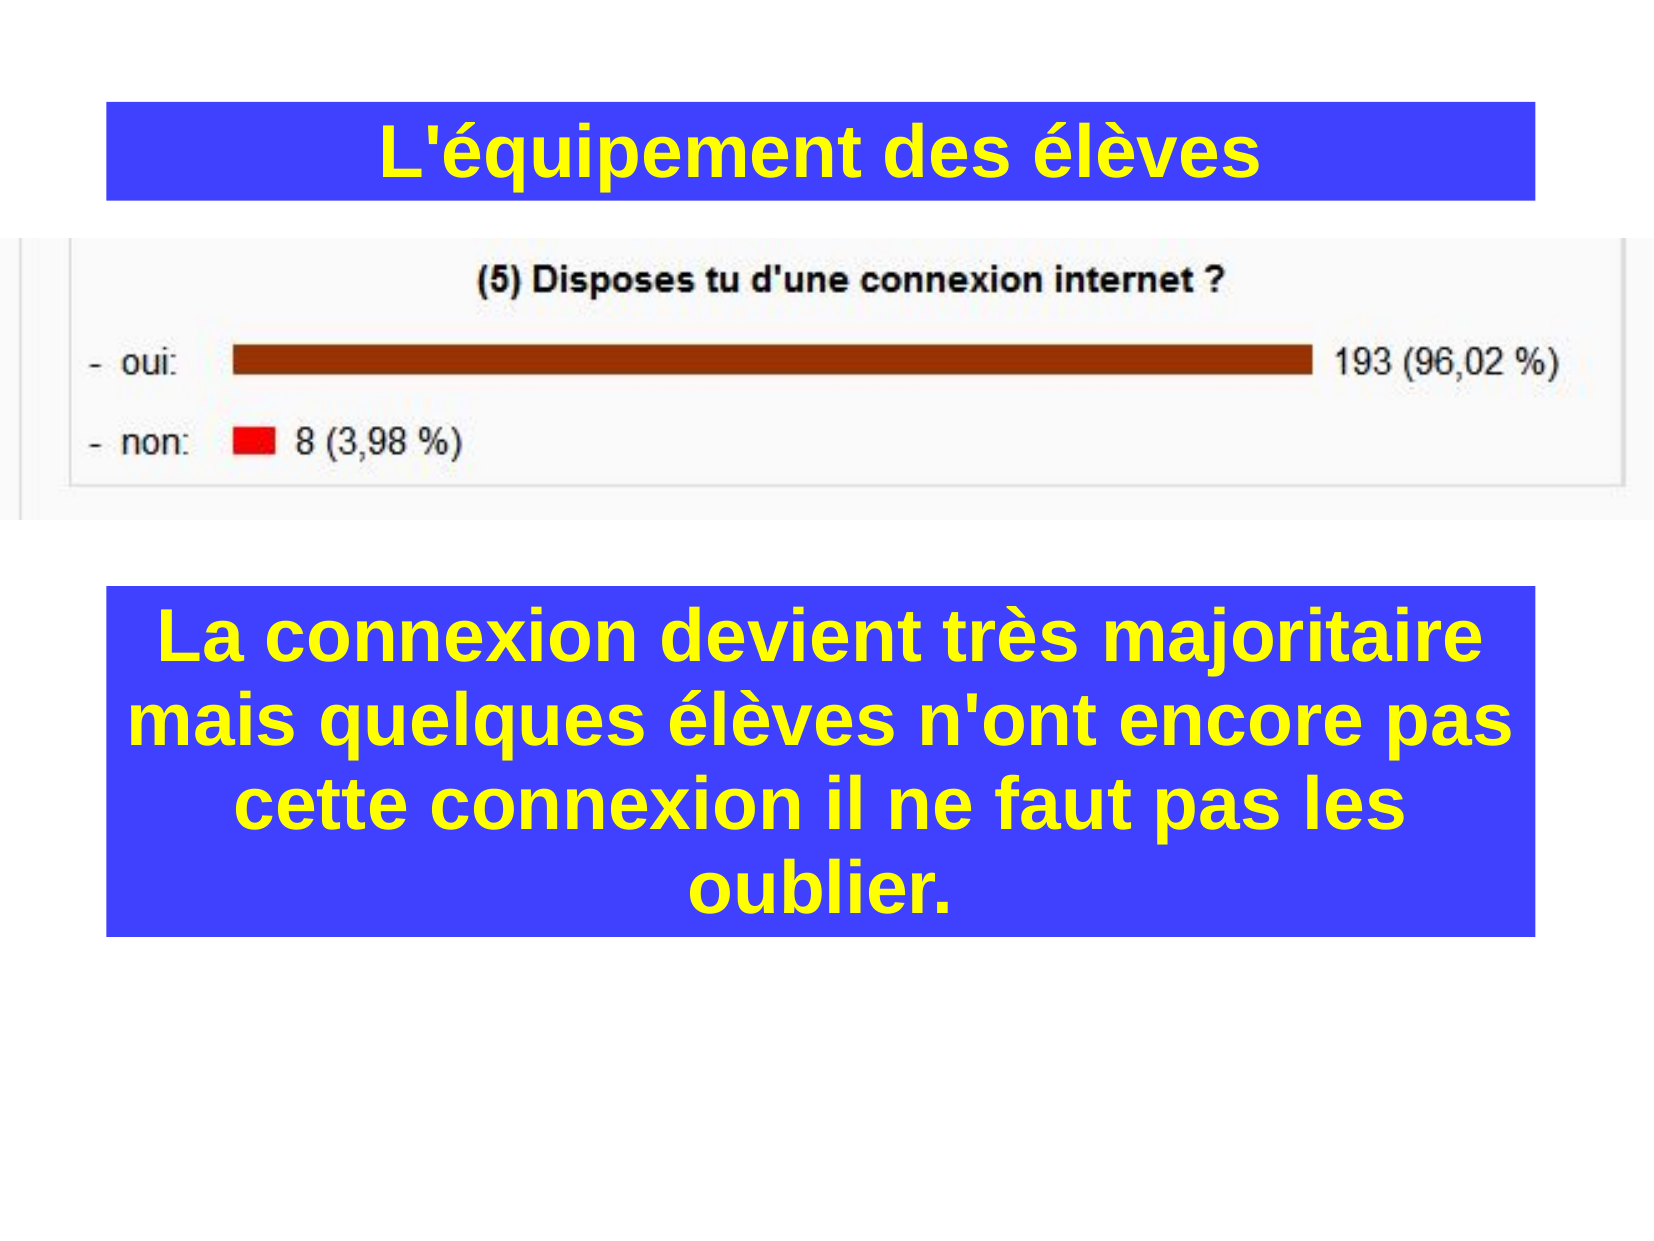

L'équipement des élèves
La connexion devient très majoritaire mais quelques élèves n'ont encore pas cette connexion il ne faut pas les oublier.